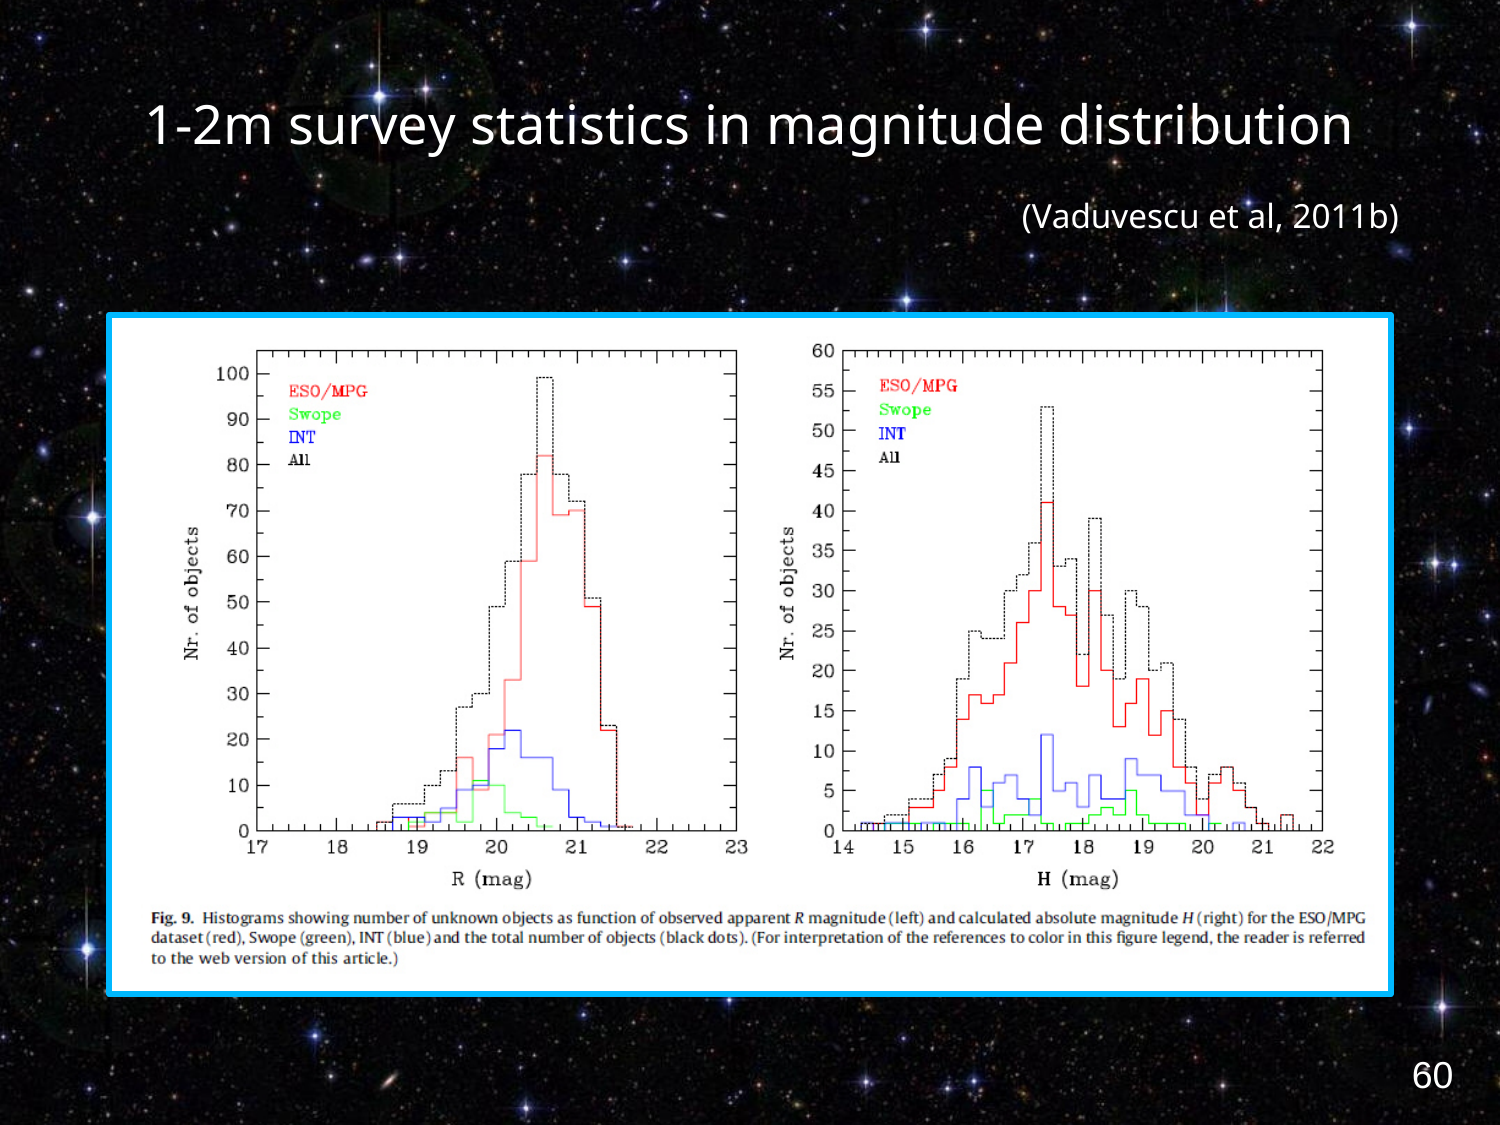

1-2m survey statistics in magnitude distribution
(Vaduvescu et al, 2011b)
60